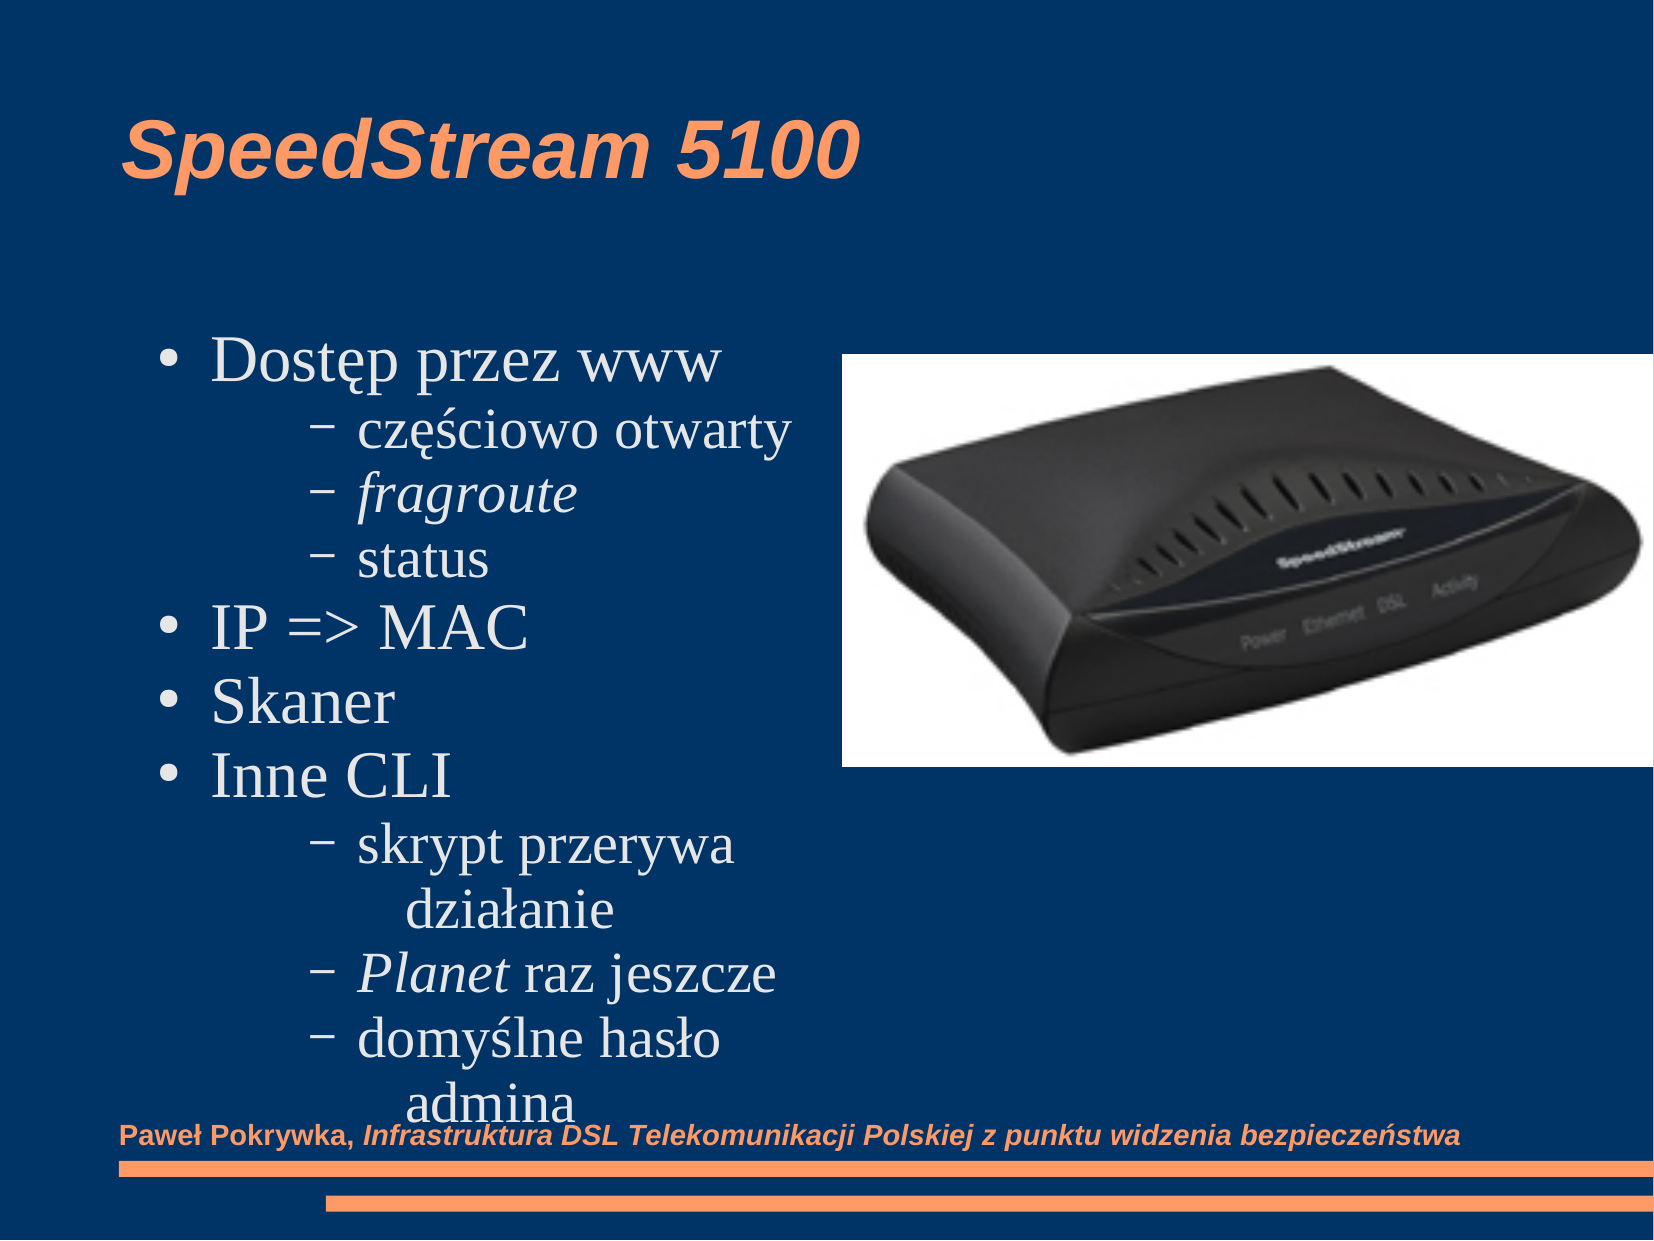

# SpeedStream 5100
Dostęp przez www
częściowo otwarty
fragroute
status
IP => MAC
Skaner
Inne CLI
skrypt przerywa działanie
Planet raz jeszcze
domyślne hasło admina
Paweł Pokrywka, Infrastruktura DSL Telekomunikacji Polskiej z punktu widzenia bezpieczeństwa